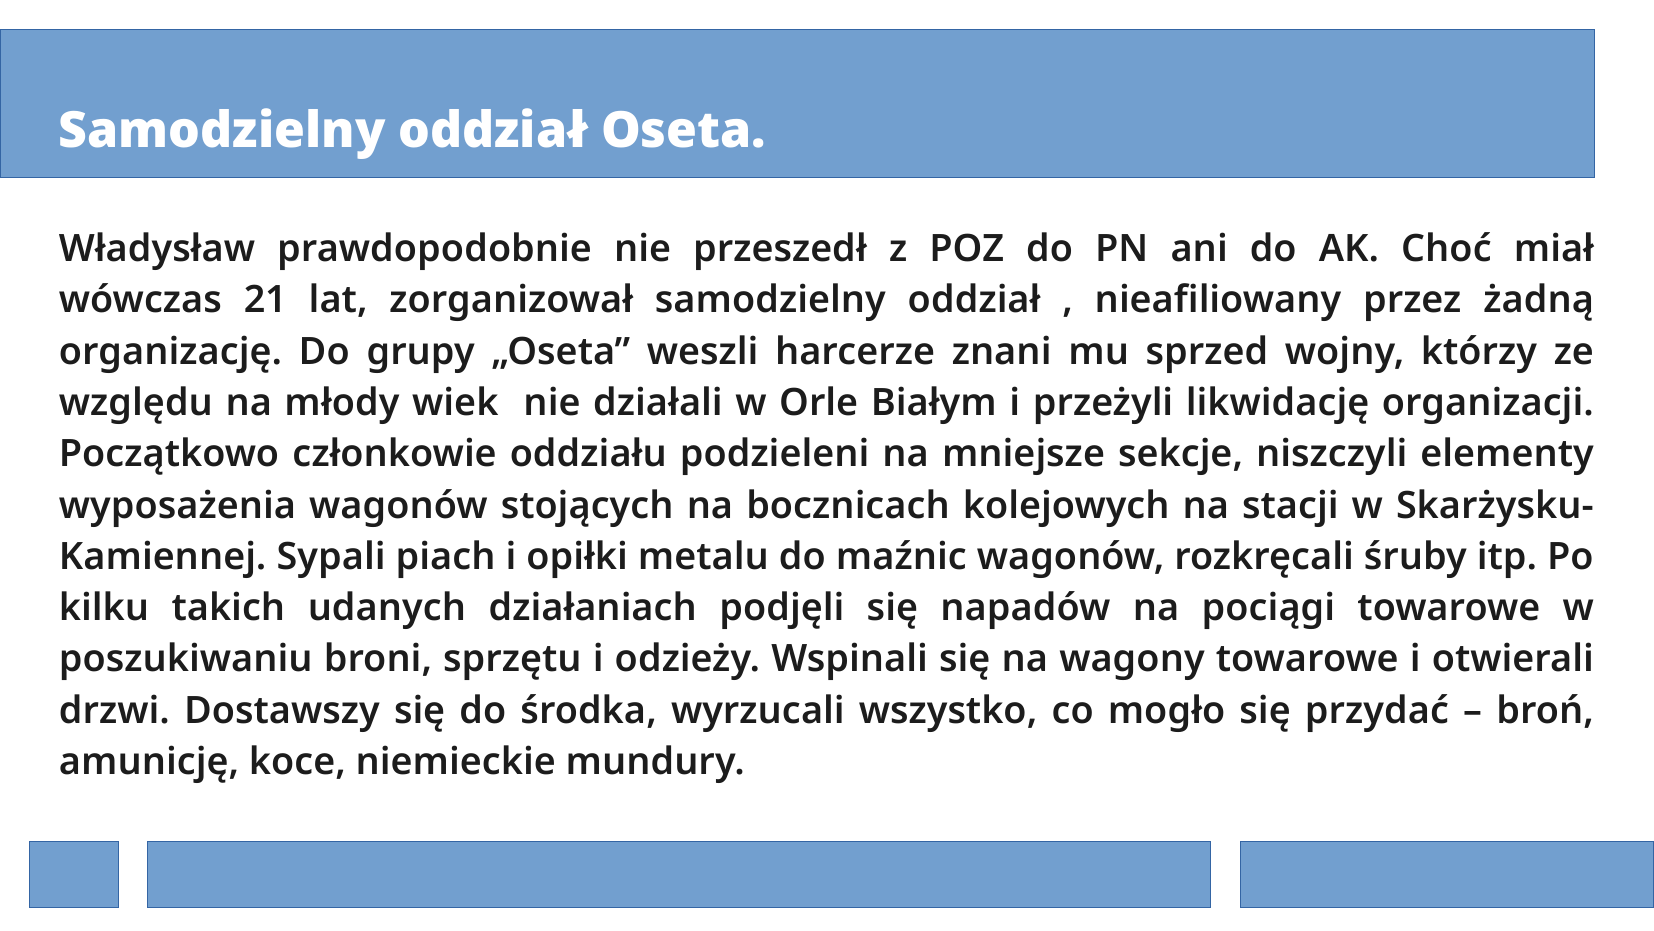

# Samodzielny oddział Oseta.
Władysław prawdopodobnie nie przeszedł z POZ do PN ani do AK. Choć miał wówczas 21 lat, zorganizował samodzielny oddział , nieafiliowany przez żadną organizację. Do grupy „Oseta” weszli harcerze znani mu sprzed wojny, którzy ze względu na młody wiek nie działali w Orle Białym i przeżyli likwidację organizacji. Początkowo członkowie oddziału podzieleni na mniejsze sekcje, niszczyli elementy wyposażenia wagonów stojących na bocznicach kolejowych na stacji w Skarżysku-Kamiennej. Sypali piach i opiłki metalu do maźnic wagonów, rozkręcali śruby itp. Po kilku takich udanych działaniach podjęli się napadów na pociągi towarowe w poszukiwaniu broni, sprzętu i odzieży. Wspinali się na wagony towarowe i otwierali drzwi. Dostawszy się do środka, wyrzucali wszystko, co mogło się przydać – broń, amunicję, koce, niemieckie mundury.